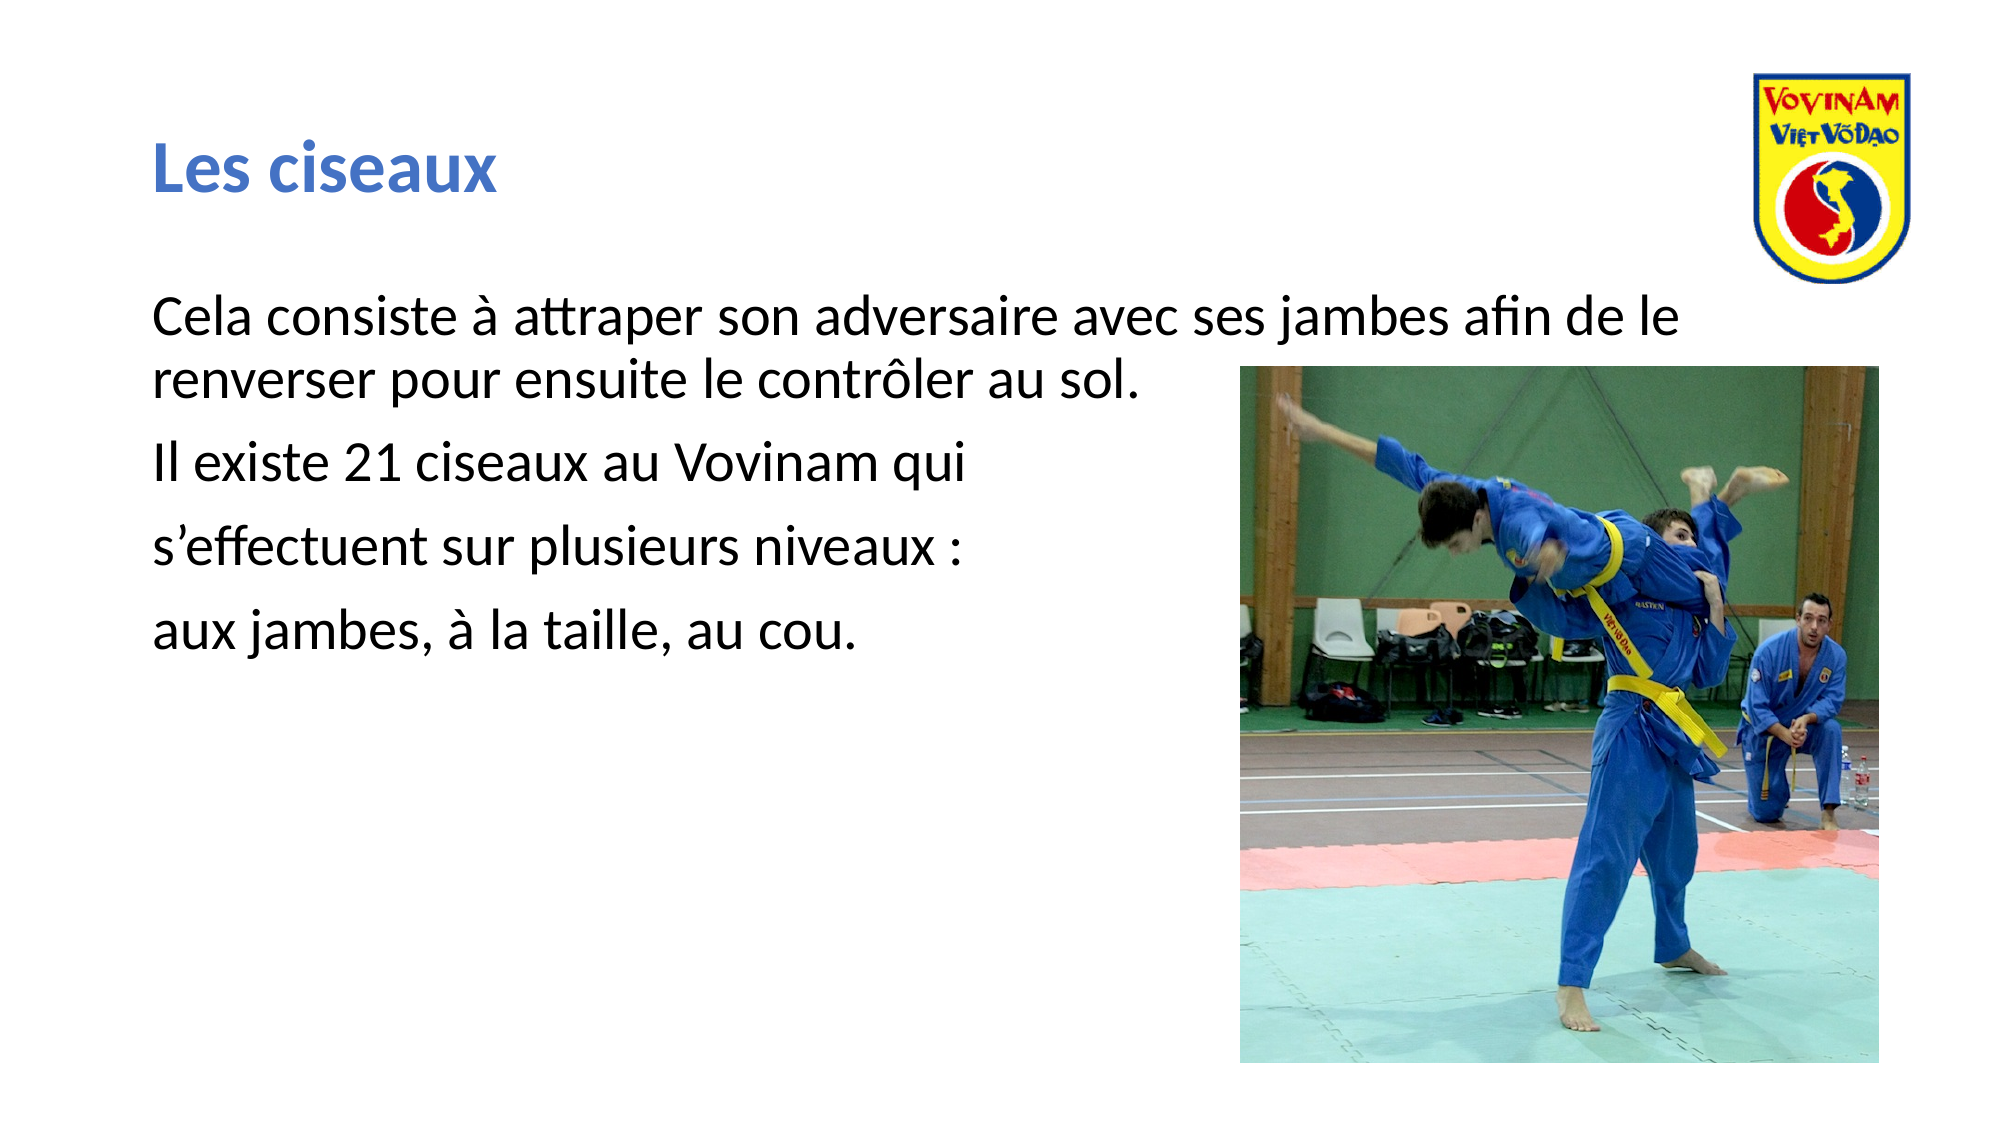

# Les ciseaux
Cela consiste à attraper son adversaire avec ses jambes afin de le renverser pour ensuite le contrôler au sol.
Il existe 21 ciseaux au Vovinam qui
s’effectuent sur plusieurs niveaux :
aux jambes, à la taille, au cou.